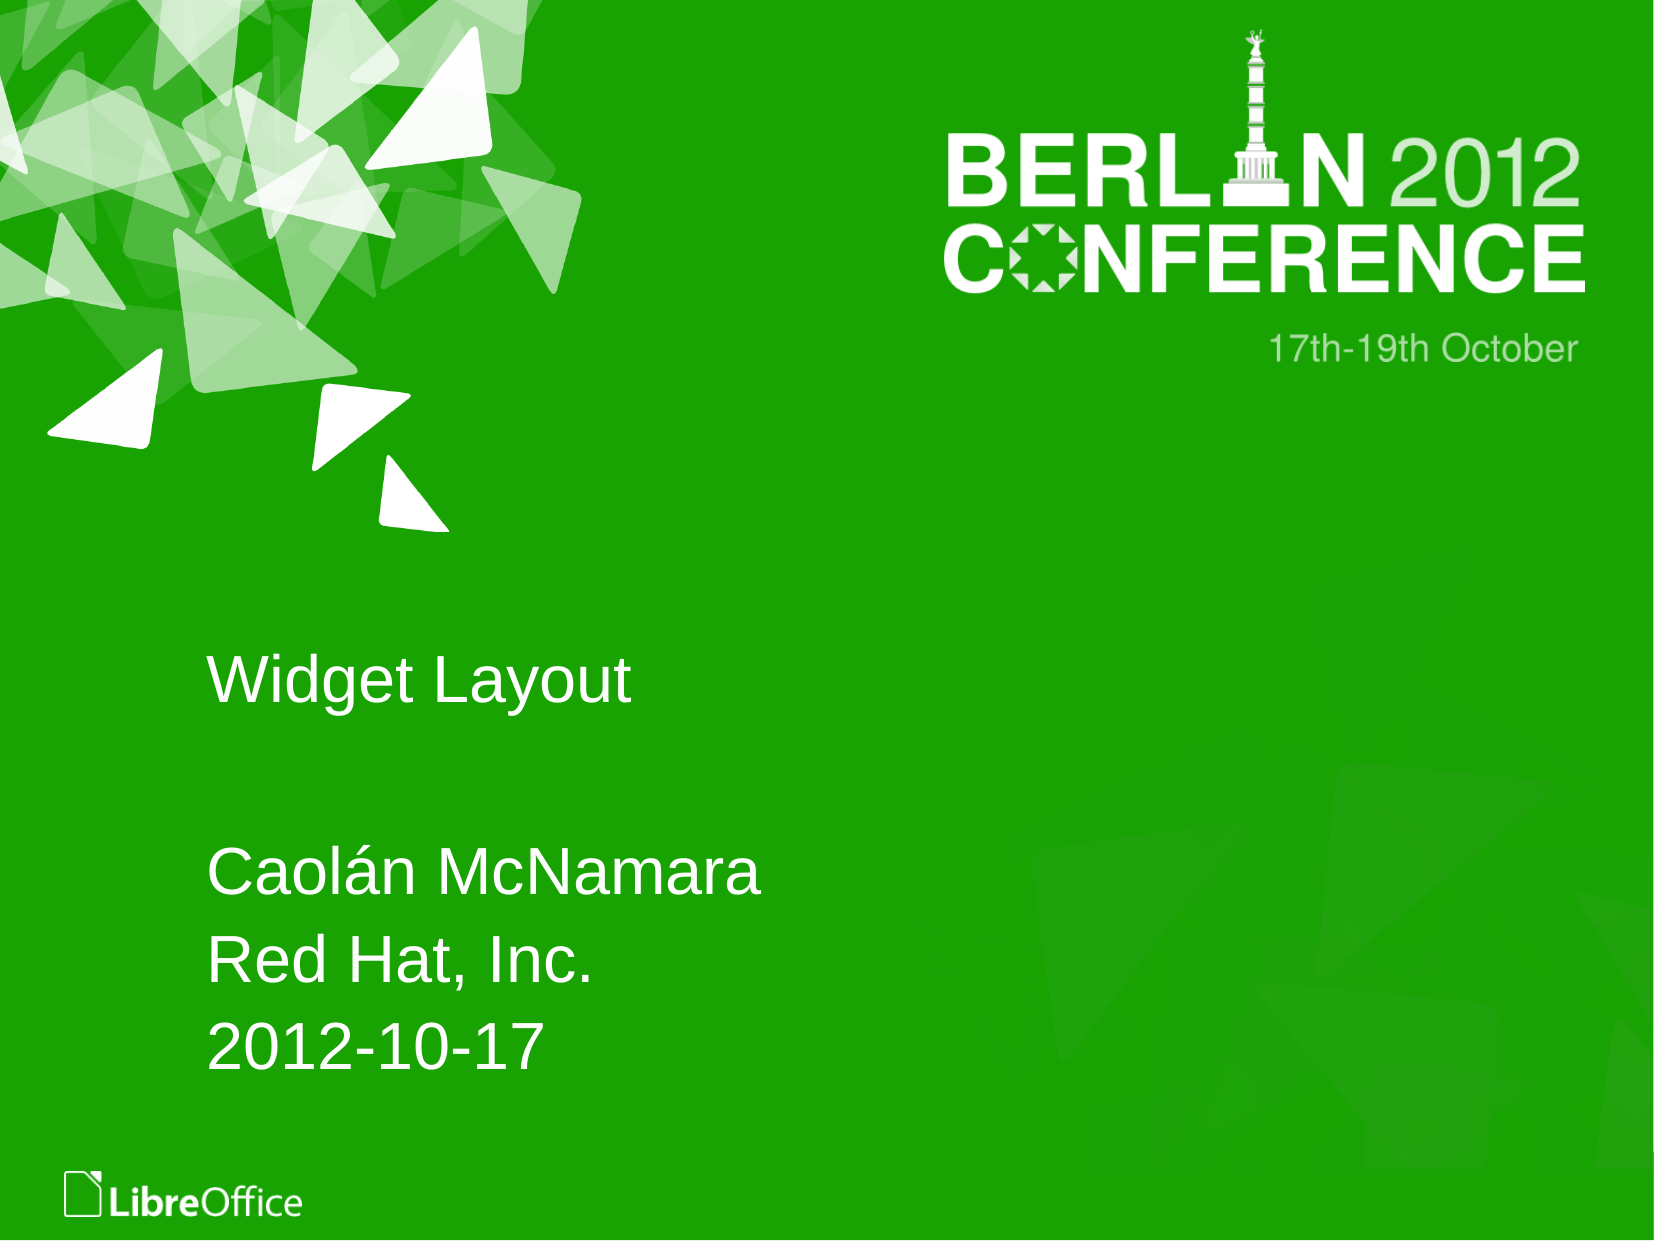

# Widget Layout
Caolán McNamara
Red Hat, Inc.
2012-10-17